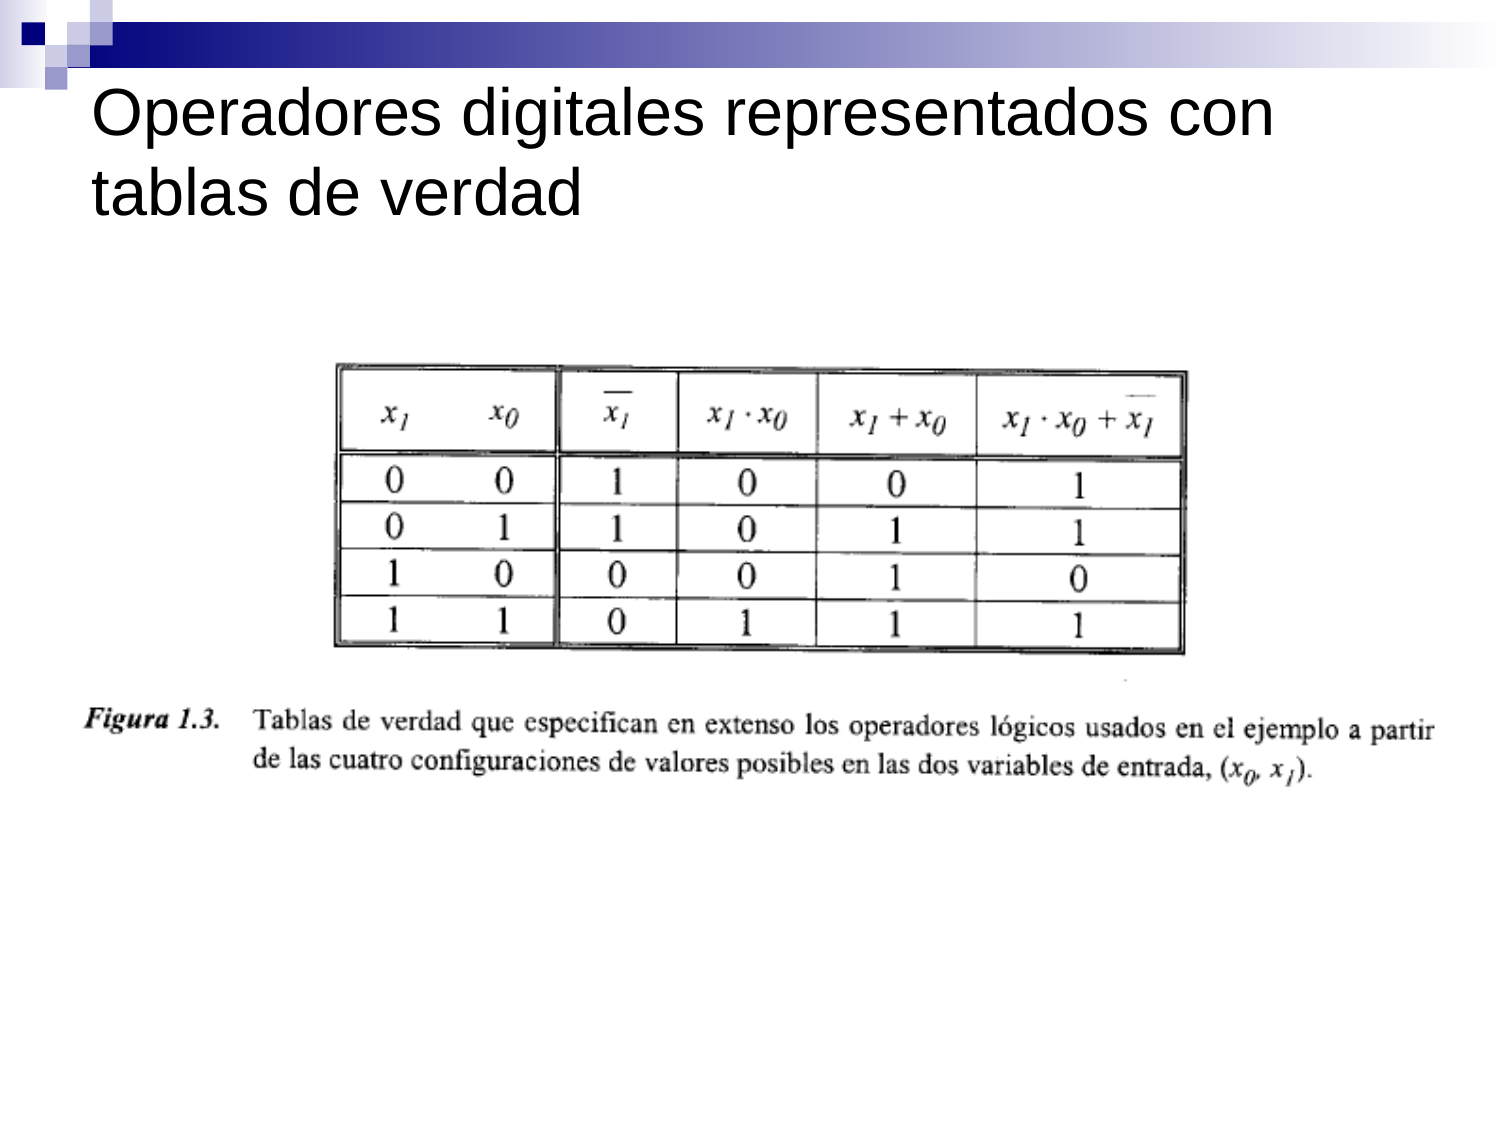

# Operadores digitales representados con tablas de verdad